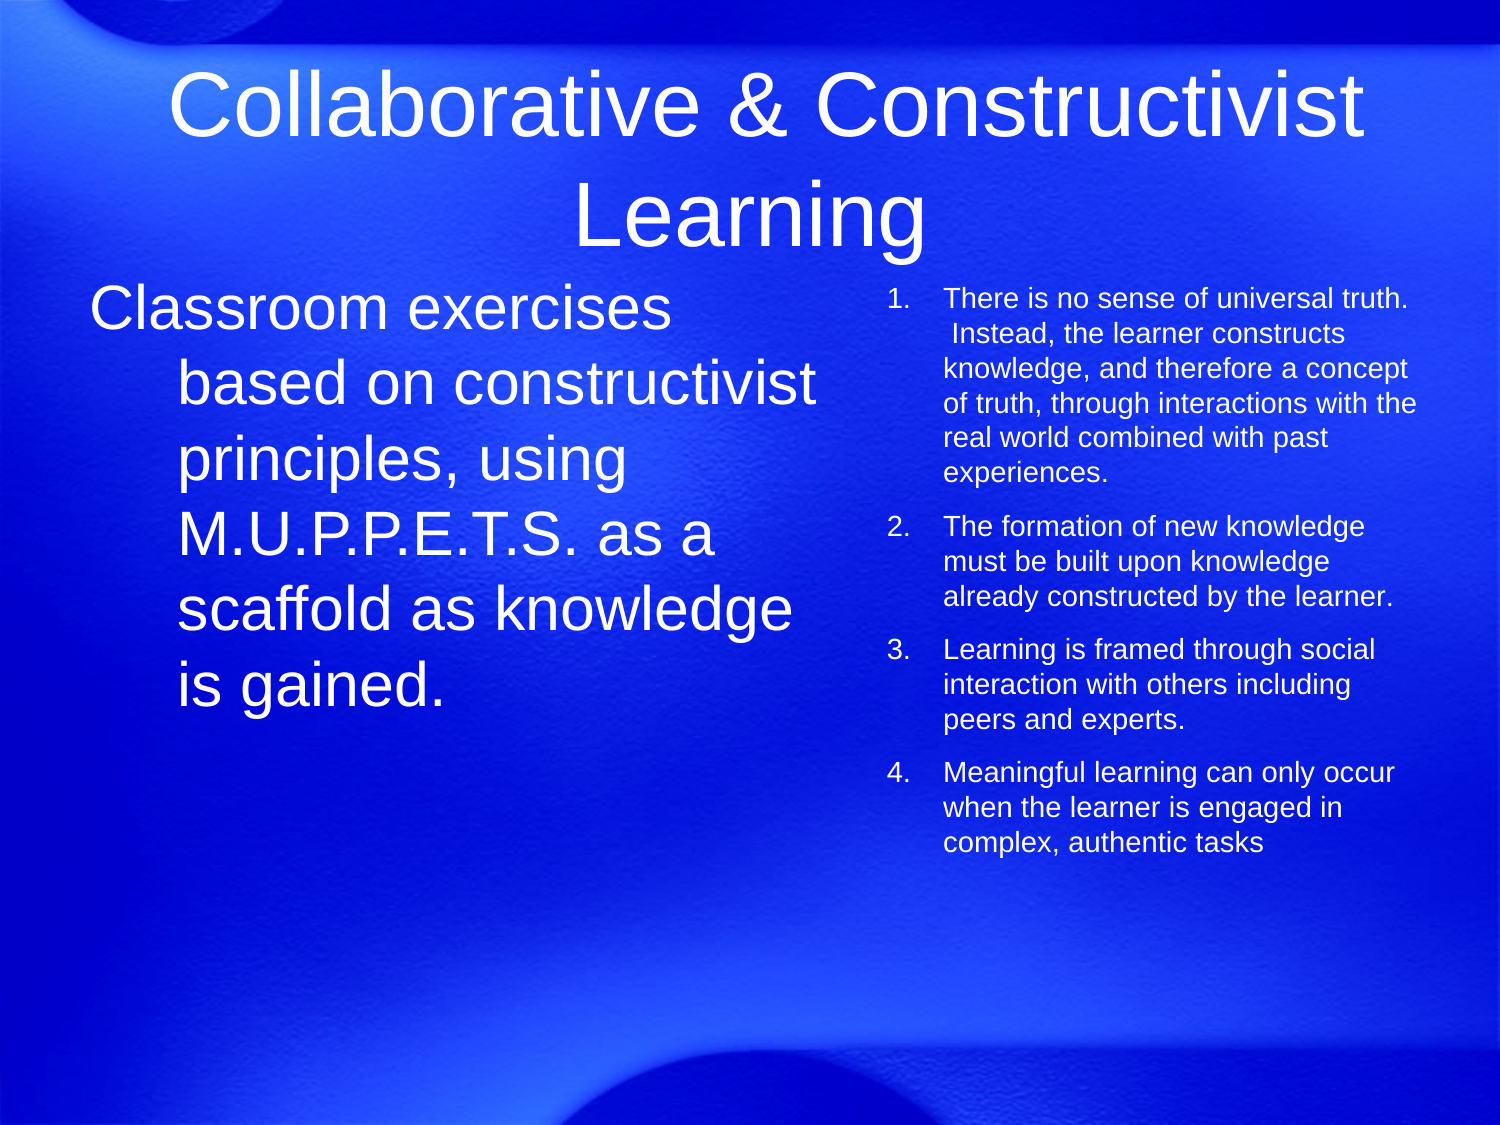

# Collaborative & Constructivist Learning
Classroom exercises based on constructivist principles, using M.U.P.P.E.T.S. as a scaffold as knowledge is gained.
There is no sense of universal truth. Instead, the learner constructs knowledge, and therefore a concept of truth, through interactions with the real world combined with past experiences.
The formation of new knowledge must be built upon knowledge already constructed by the learner.
Learning is framed through social interaction with others including peers and experts.
Meaningful learning can only occur when the learner is engaged in complex, authentic tasks